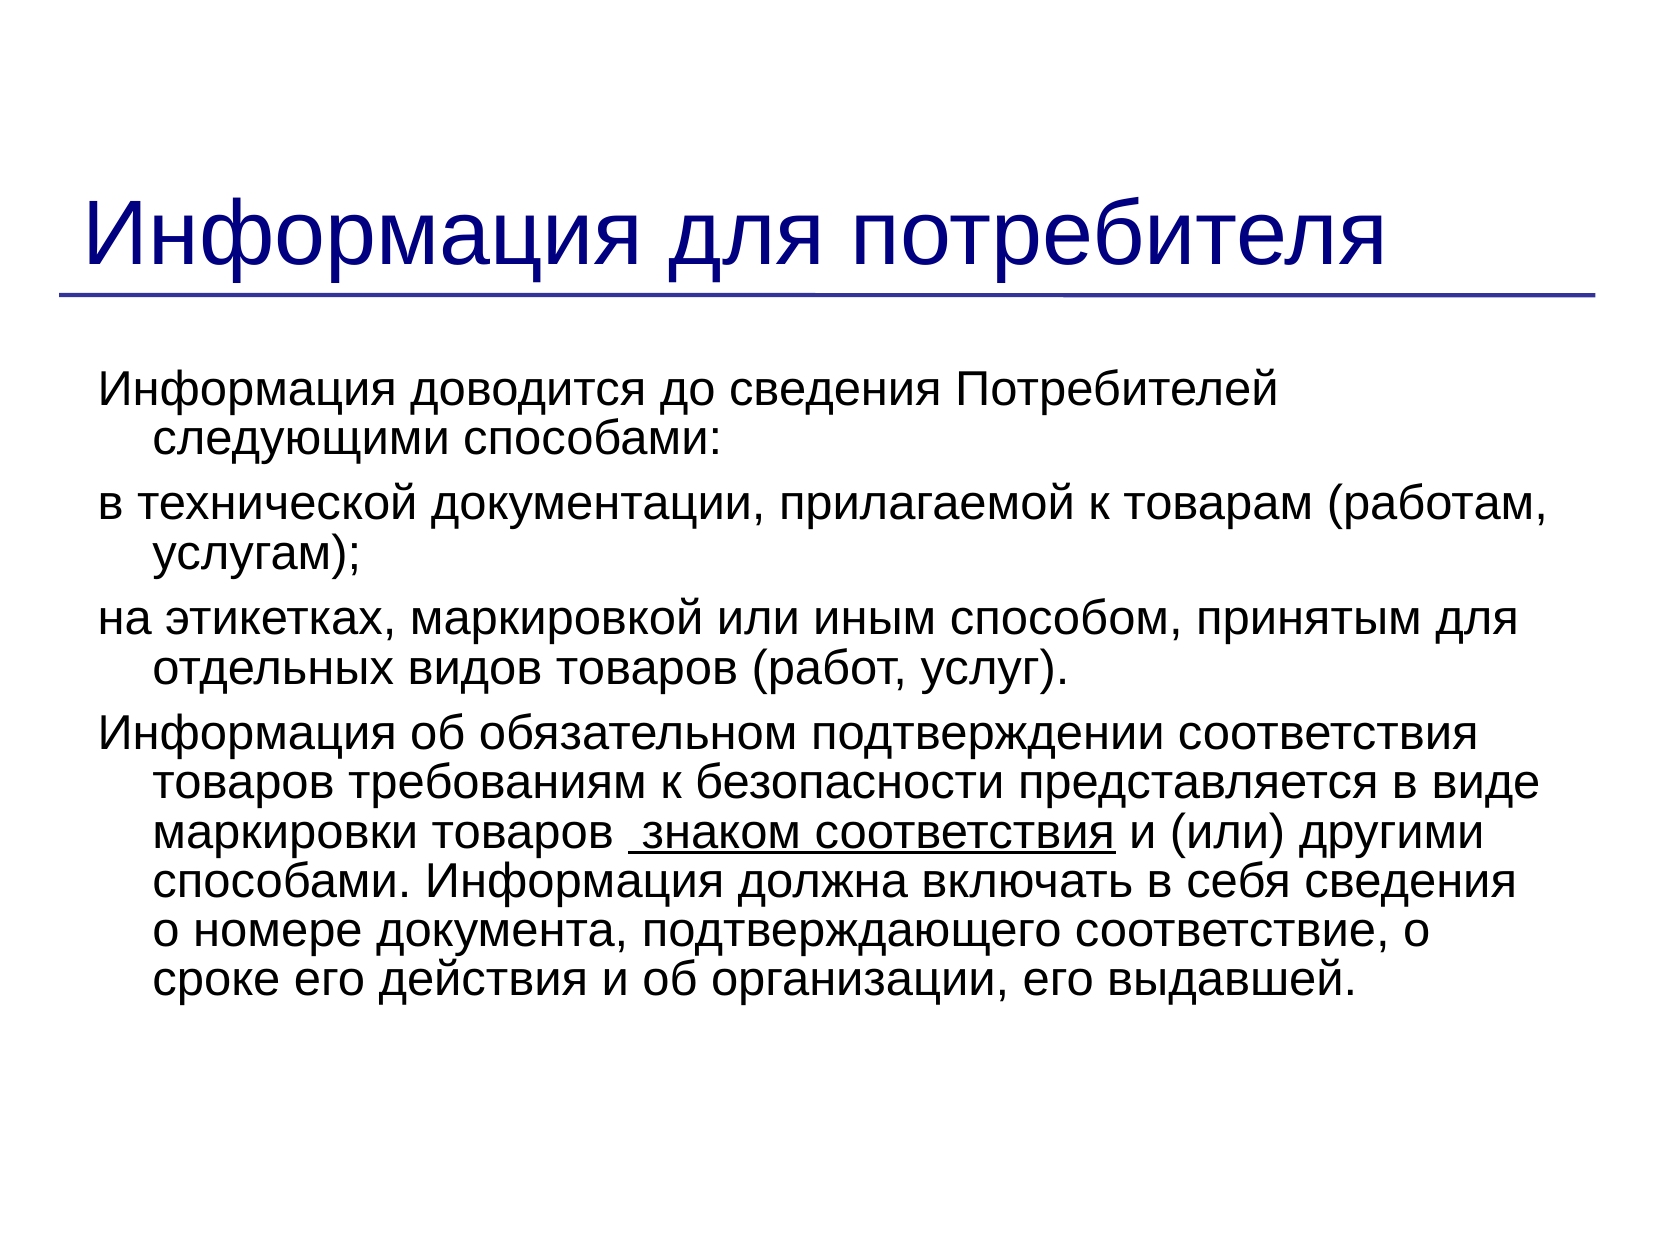

# Информация для потребителя
Информация доводится до сведения Потребителей следующими способами:
в технической документации, прилагаемой к товарам (работам, услугам);
на этикетках, маркировкой или иным способом, принятым для отдельных видов товаров (работ, услуг).
Информация об обязательном подтверждении соответствия товаров требованиям к безопасности представляется в виде маркировки товаров знаком соответствия и (или) другими способами. Информация должна включать в себя сведения о номере документа, подтверждающего соответствие, о сроке его действия и об организации, его выдавшей.